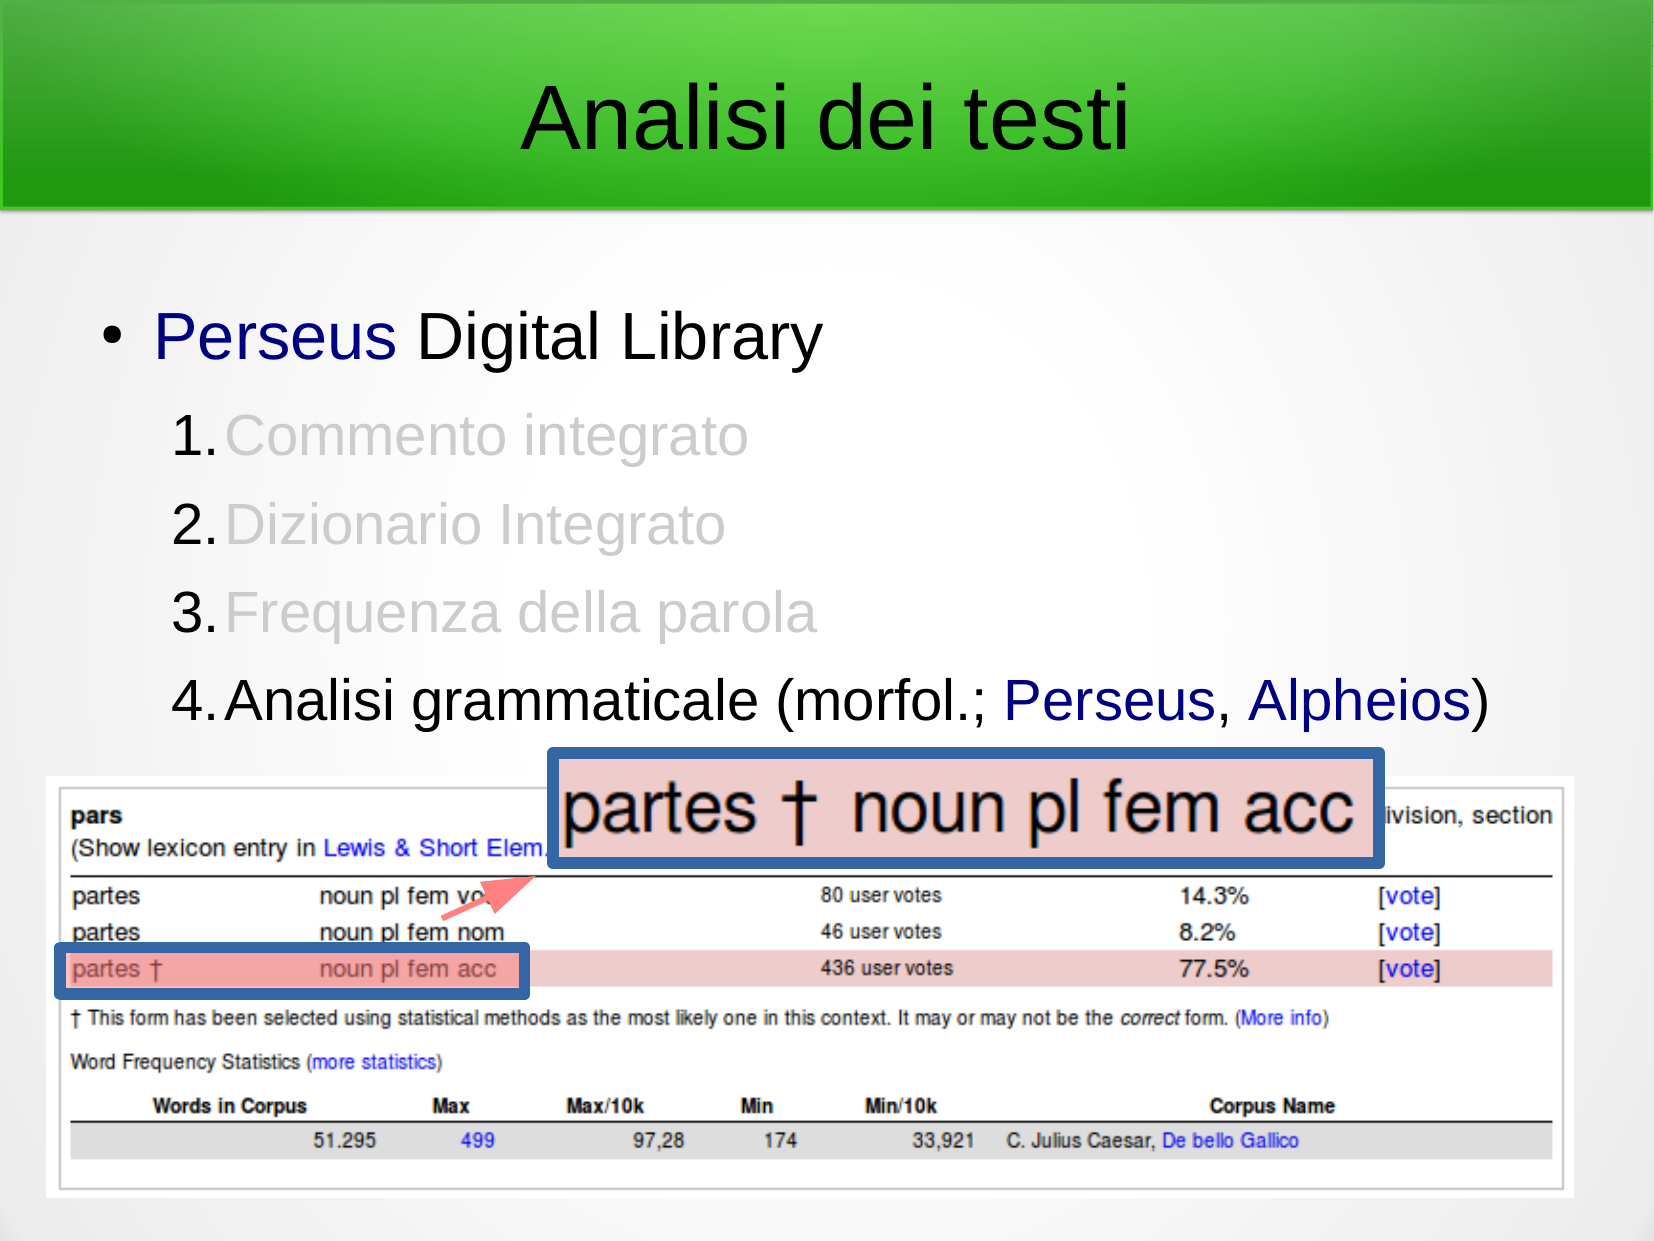

# Analisi dei testi
Perseus Digital Library
Commento integrato
Dizionario Integrato
Frequenza della parola
Analisi grammaticale (morfol.; Perseus, Alpheios)